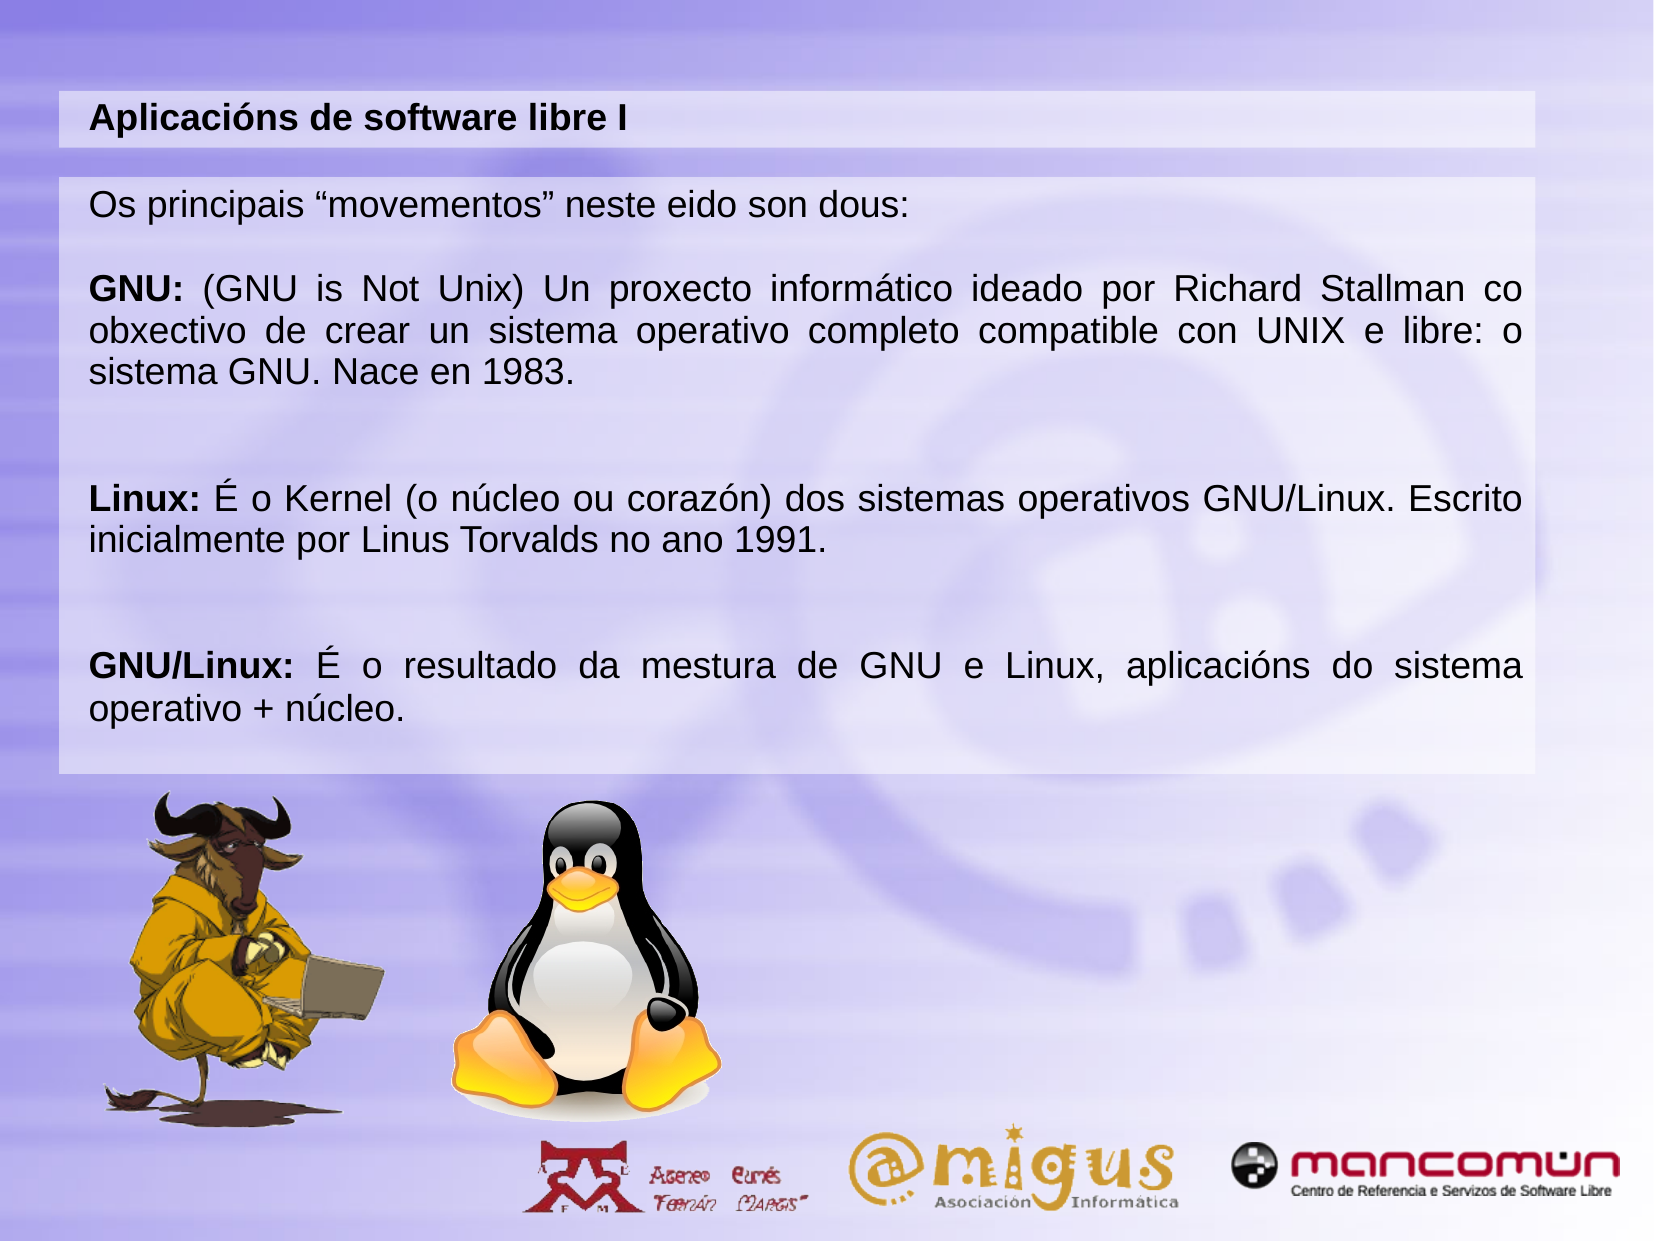

Aplicacións de software libre I
Os principais “movementos” neste eido son dous:
GNU: (GNU is Not Unix) Un proxecto informático ideado por Richard Stallman co obxectivo de crear un sistema operativo completo compatible con UNIX e libre: o sistema GNU. Nace en 1983.
Linux: É o Kernel (o núcleo ou corazón) dos sistemas operativos GNU/Linux. Escrito inicialmente por Linus Torvalds no ano 1991.
GNU/Linux: É o resultado da mestura de GNU e Linux, aplicacións do sistema operativo + núcleo.